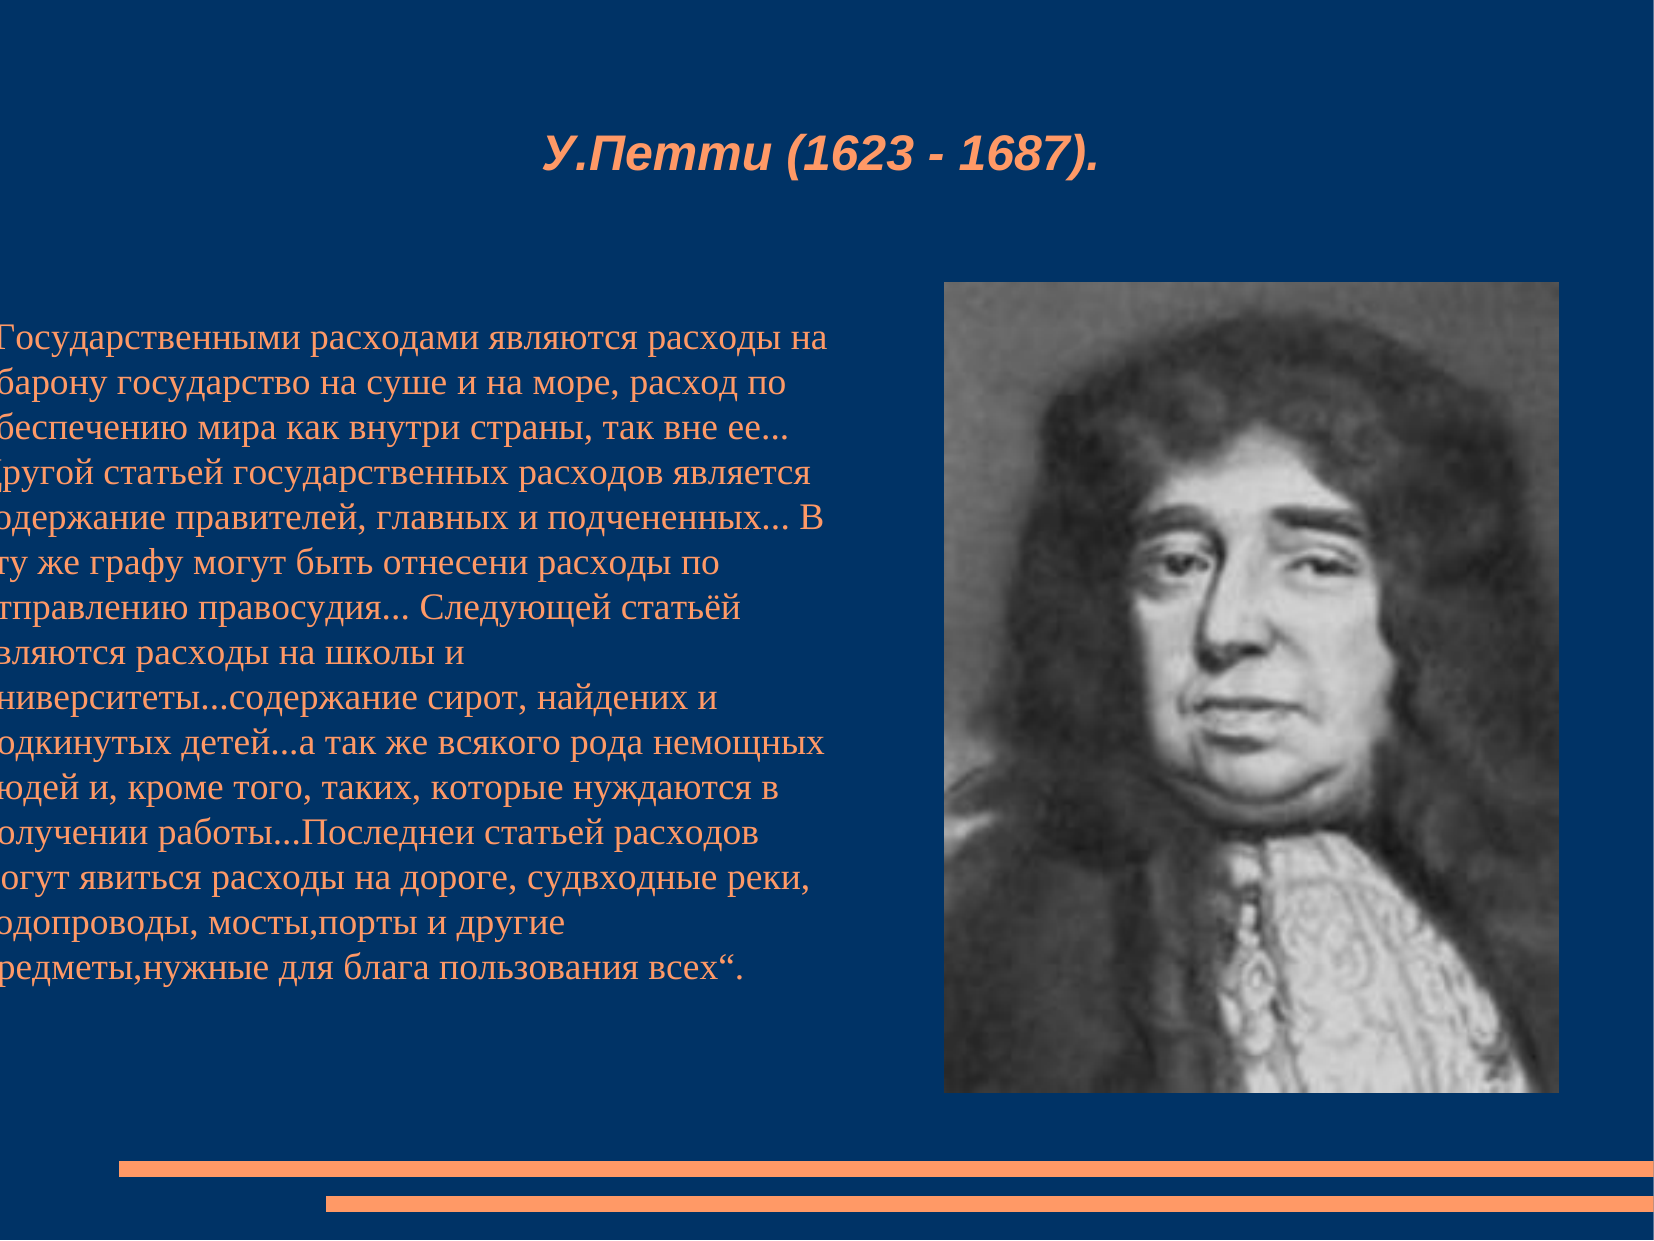

# У.Петти (1623 - 1687).
„Государственными расходами являются расходы на обарону государство на суше и на море, расход по обеспечению мира как внутри страны, так вне ее...
Другой статьей государственных расходов является содержание правителей, главных и подчененных... В эту же графу могут быть отнесени расходы по отправлению правосудия... Следующей статьёй являются расходы на школы и университеты...содержание сирот, найдених и подкинутых детей...а так же всякого рода немощных людей и, кроме того, таких, которые нуждаются в получении работы...Последнеи статьей расходов могут явиться расходы на дороге, судвходные реки, водопроводы, мосты,порты и другие предметы,нужные для блага пользования всех“.